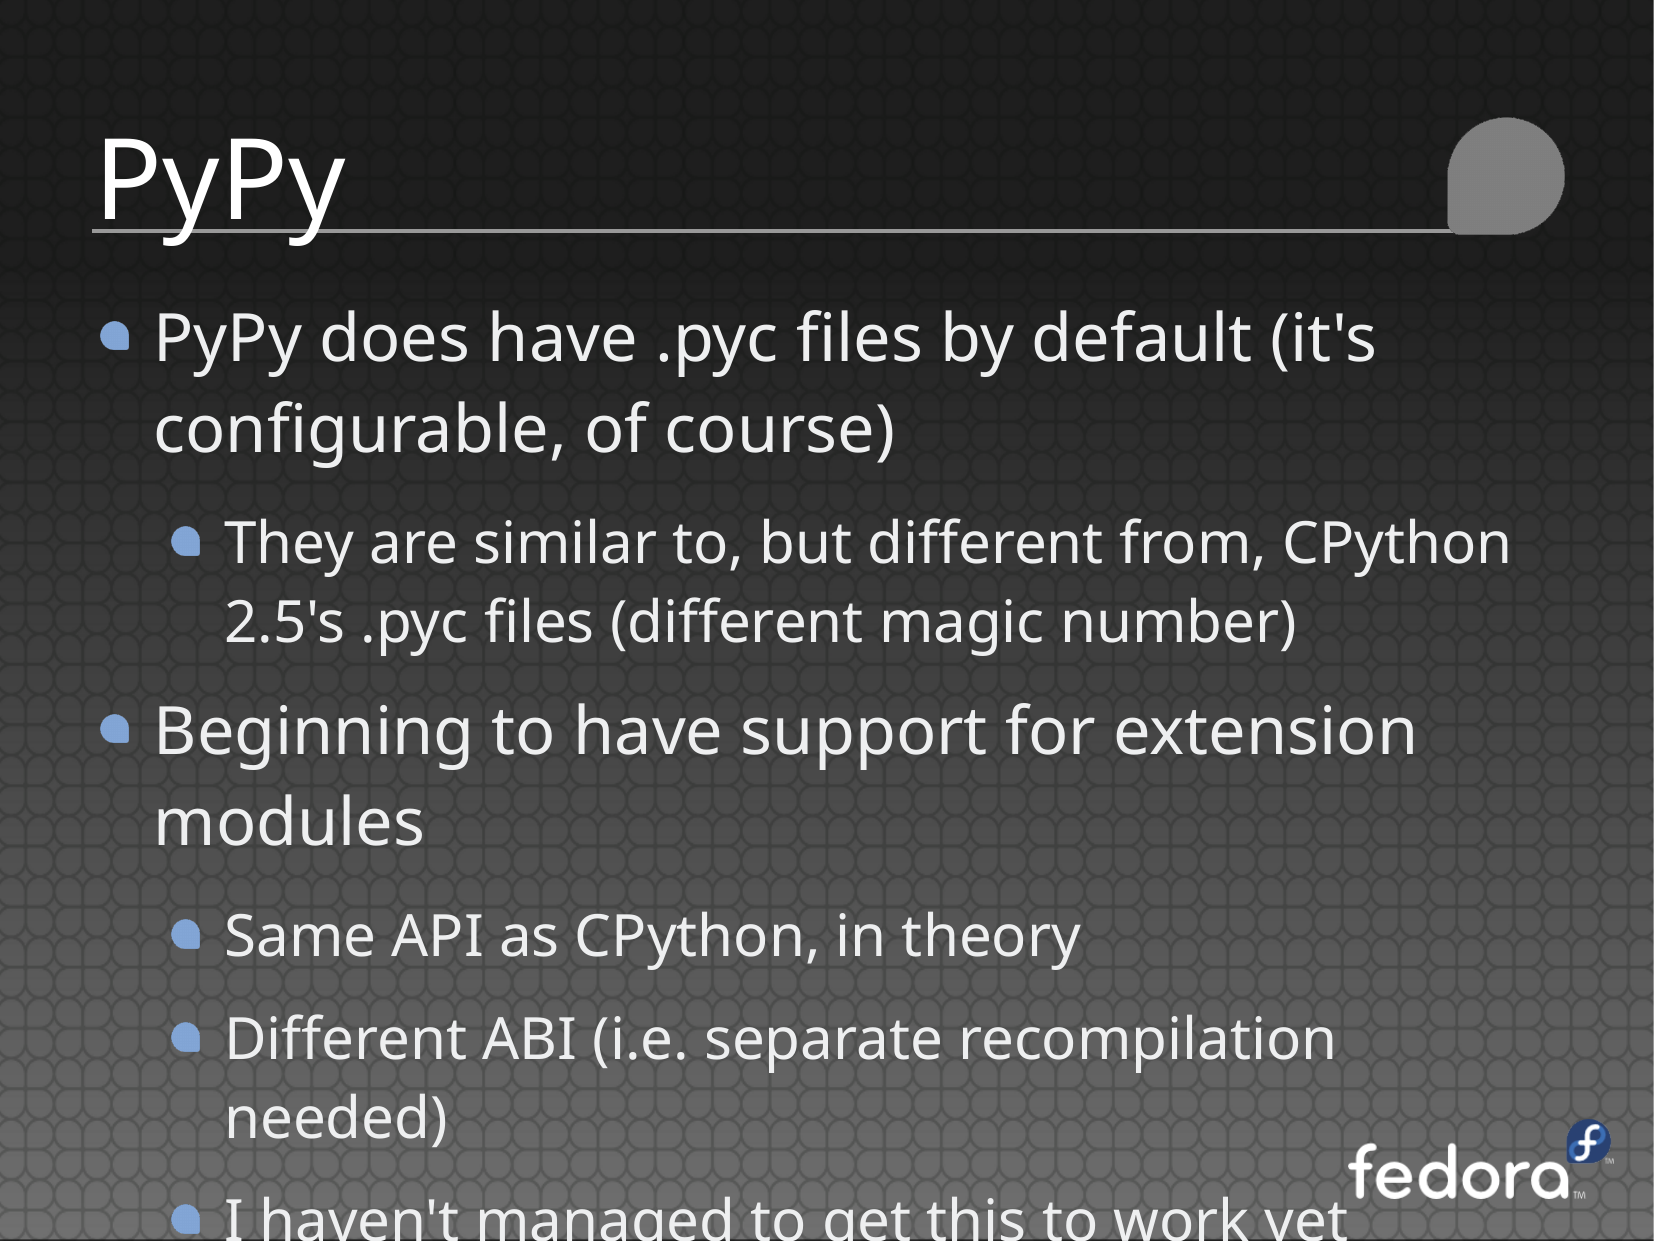

PyPy
# PyPy does have .pyc files by default (it's configurable, of course)
They are similar to, but different from, CPython 2.5's .pyc files (different magic number)
Beginning to have support for extension modules
Same API as CPython, in theory
Different ABI (i.e. separate recompilation needed)
I haven't managed to get this to work yet